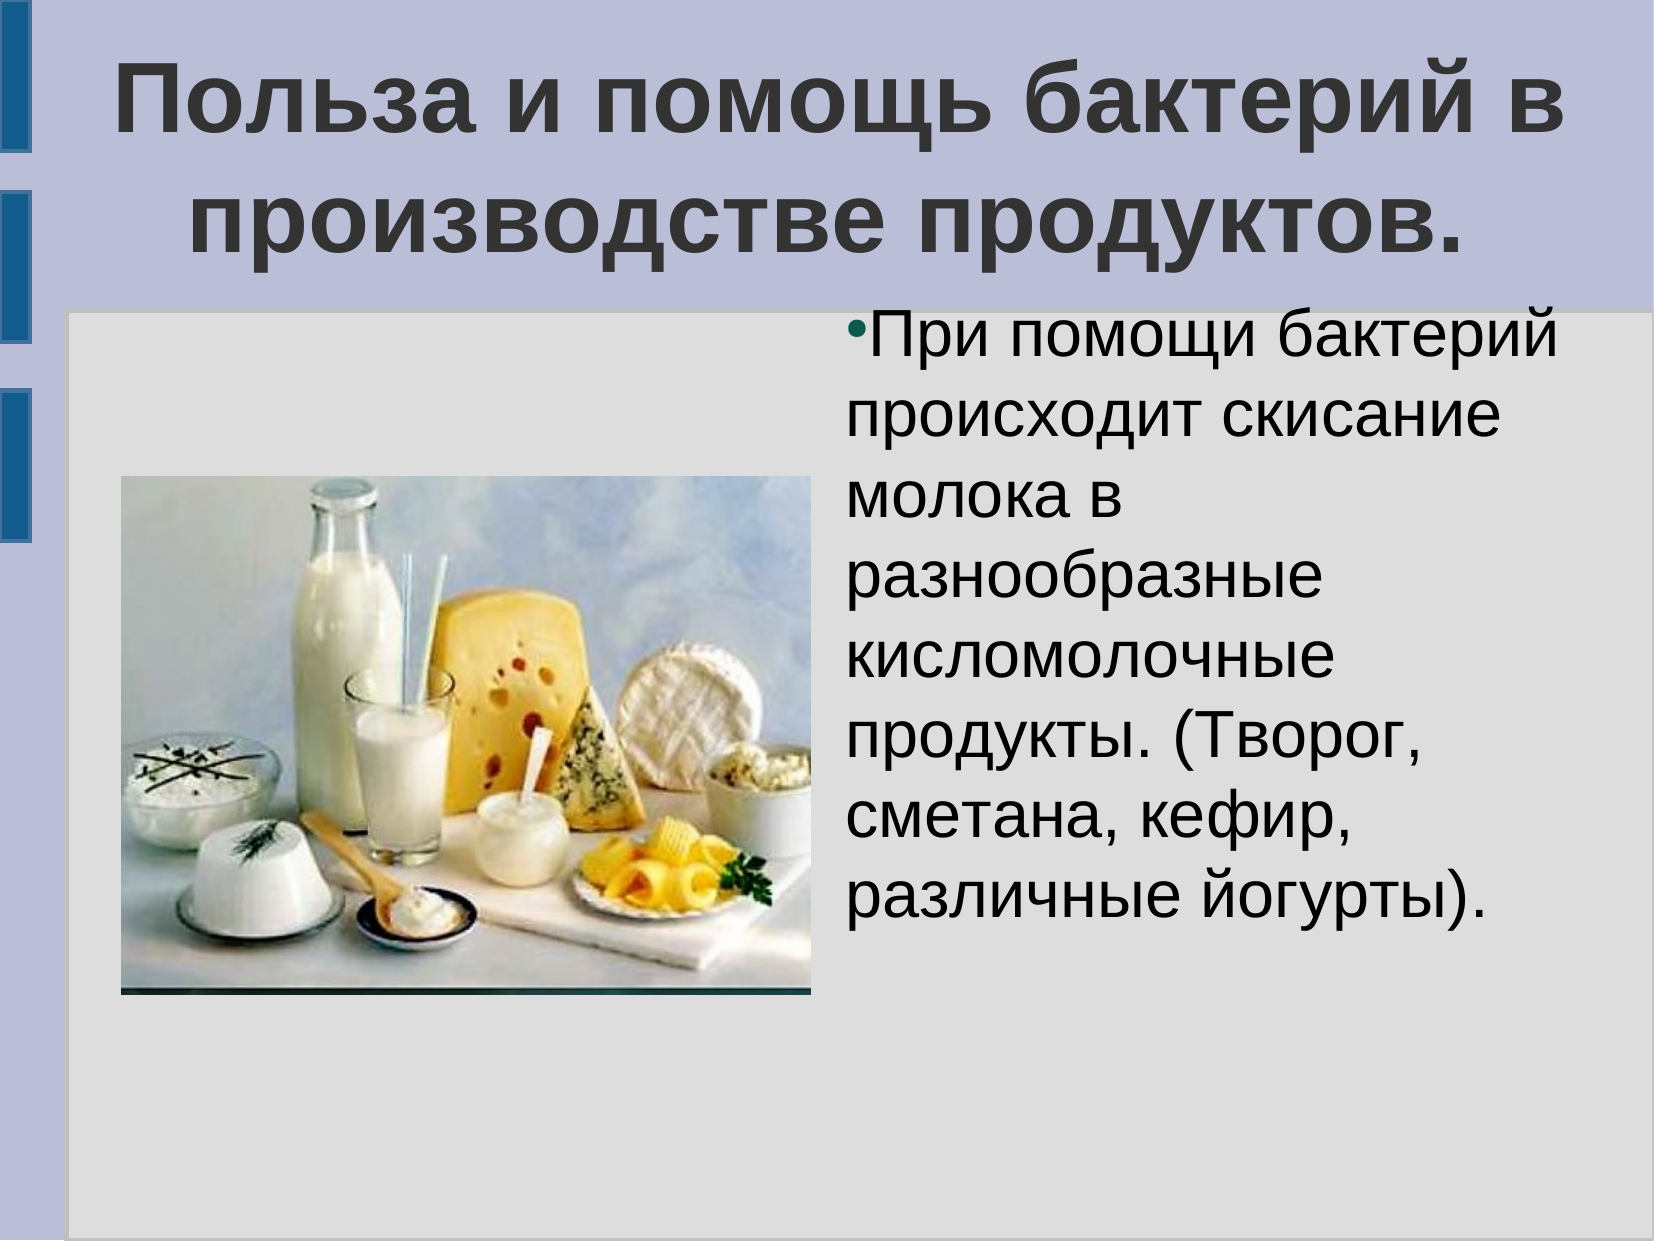

# Польза и помощь бактерий в производстве продуктов.
При помощи бактерий происходит скисание молока в разнообразные кисломолочные продукты. (Творог, сметана, кефир, различные йогурты).